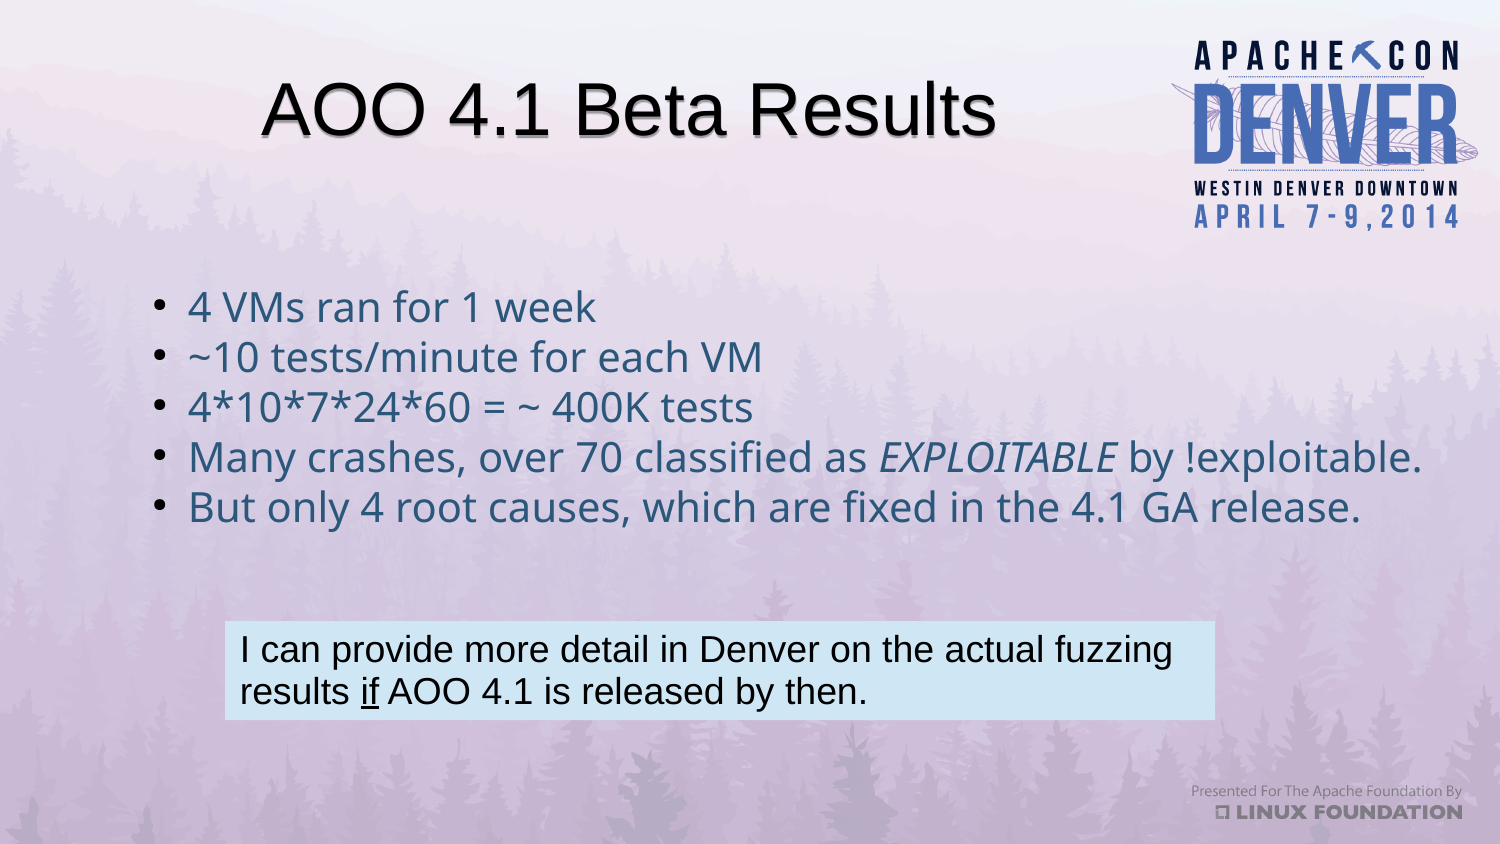

# AOO 4.1 Beta Results
4 VMs ran for 1 week
~10 tests/minute for each VM
4*10*7*24*60 = ~ 400K tests
Many crashes, over 70 classified as EXPLOITABLE by !exploitable.
But only 4 root causes, which are fixed in the 4.1 GA release.
I can provide more detail in Denver on the actual fuzzing results if AOO 4.1 is released by then.